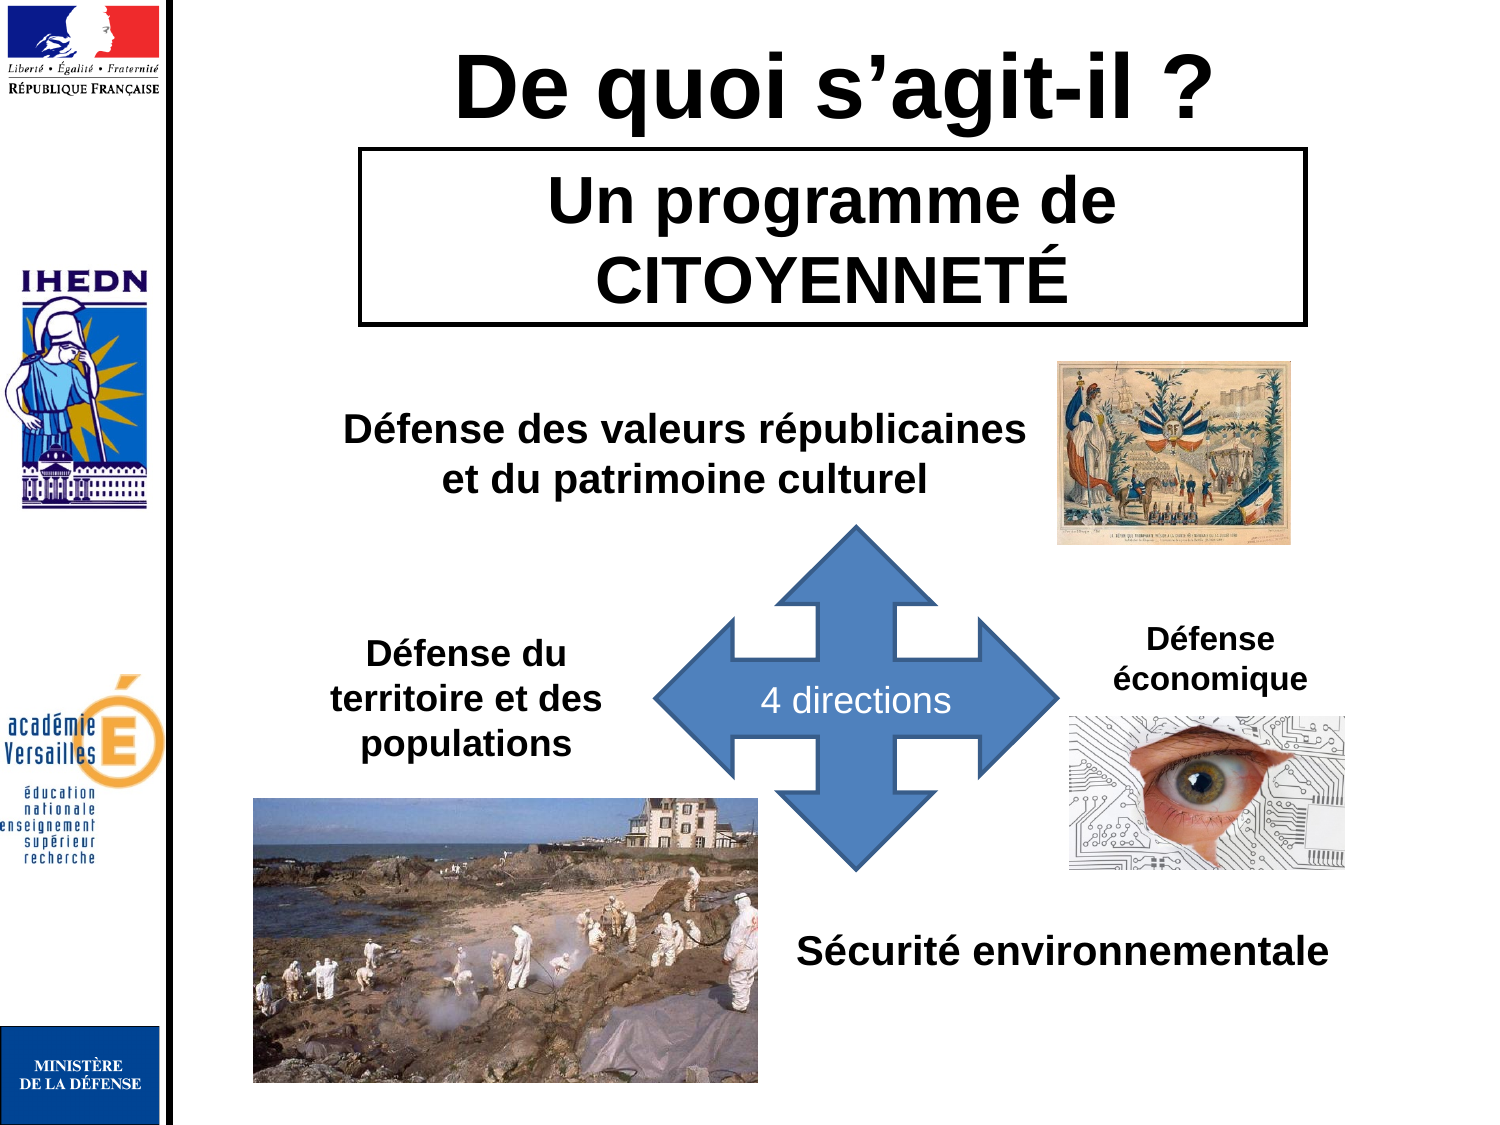

De quoi s’agit-il ?
Un programme de CITOYENNETÉ
Défense des valeurs républicaines et du patrimoine culturel
4 directions
Défense économique
Défense du territoire et des populations
Sécurité environnementale